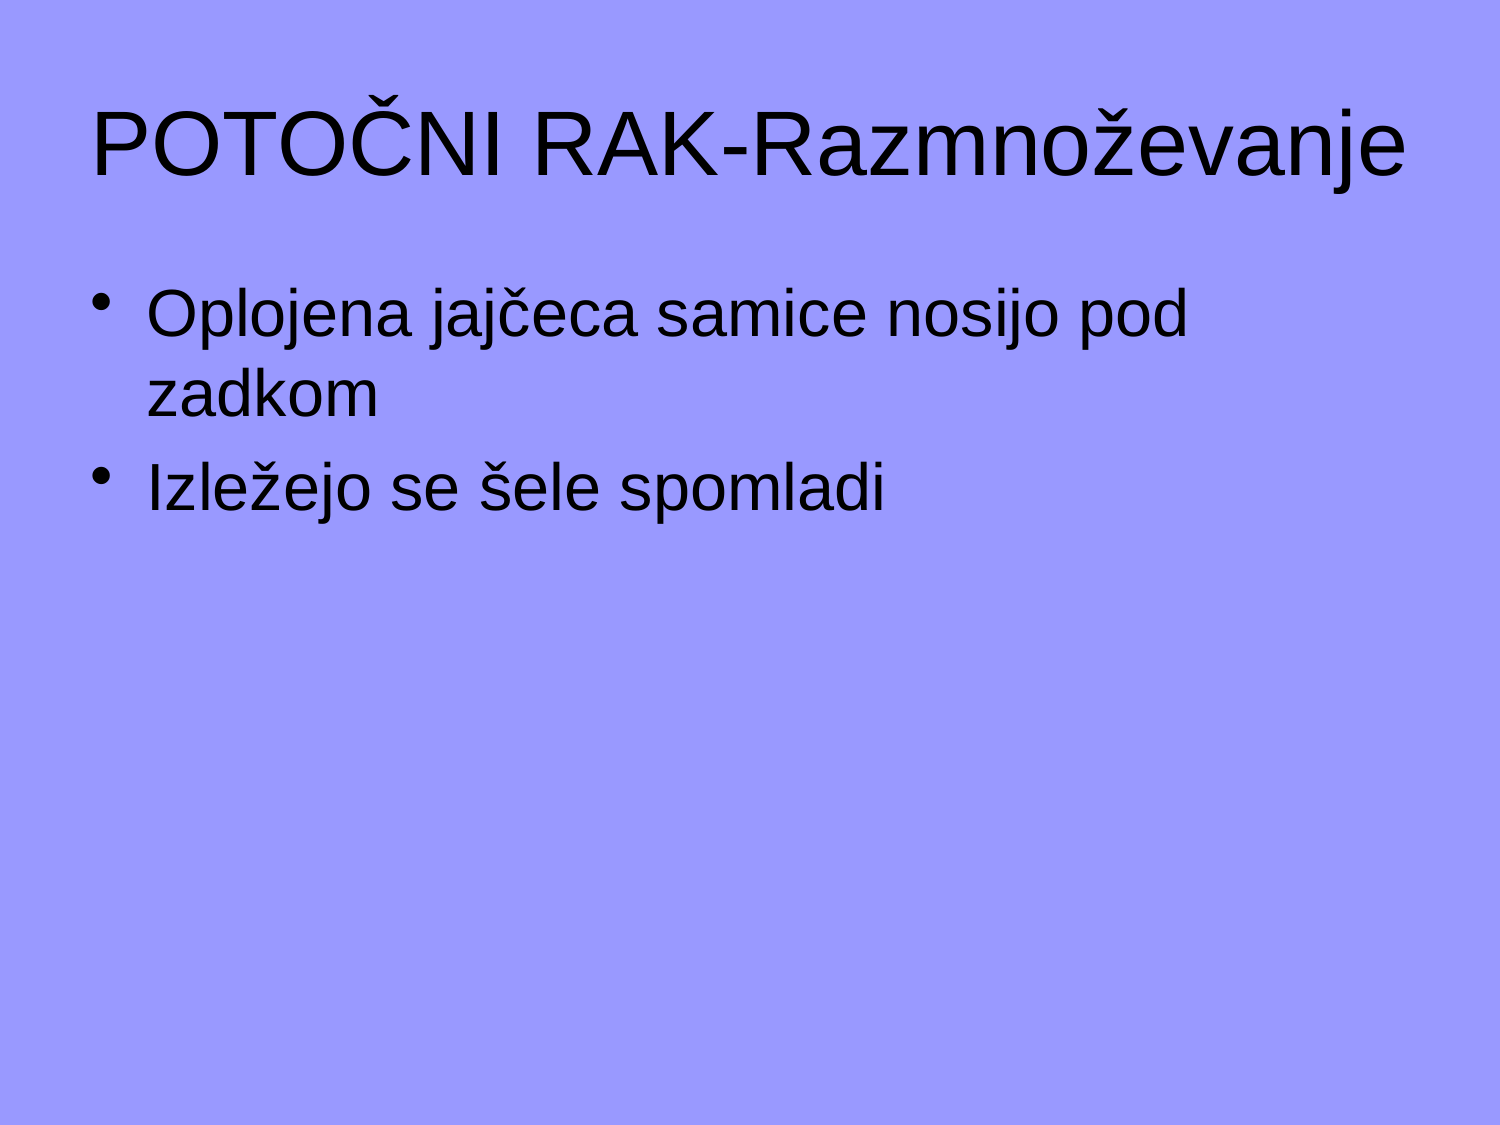

# POTOČNI RAK-Razmnoževanje
Oplojena jajčeca samice nosijo pod zadkom
Izležejo se šele spomladi